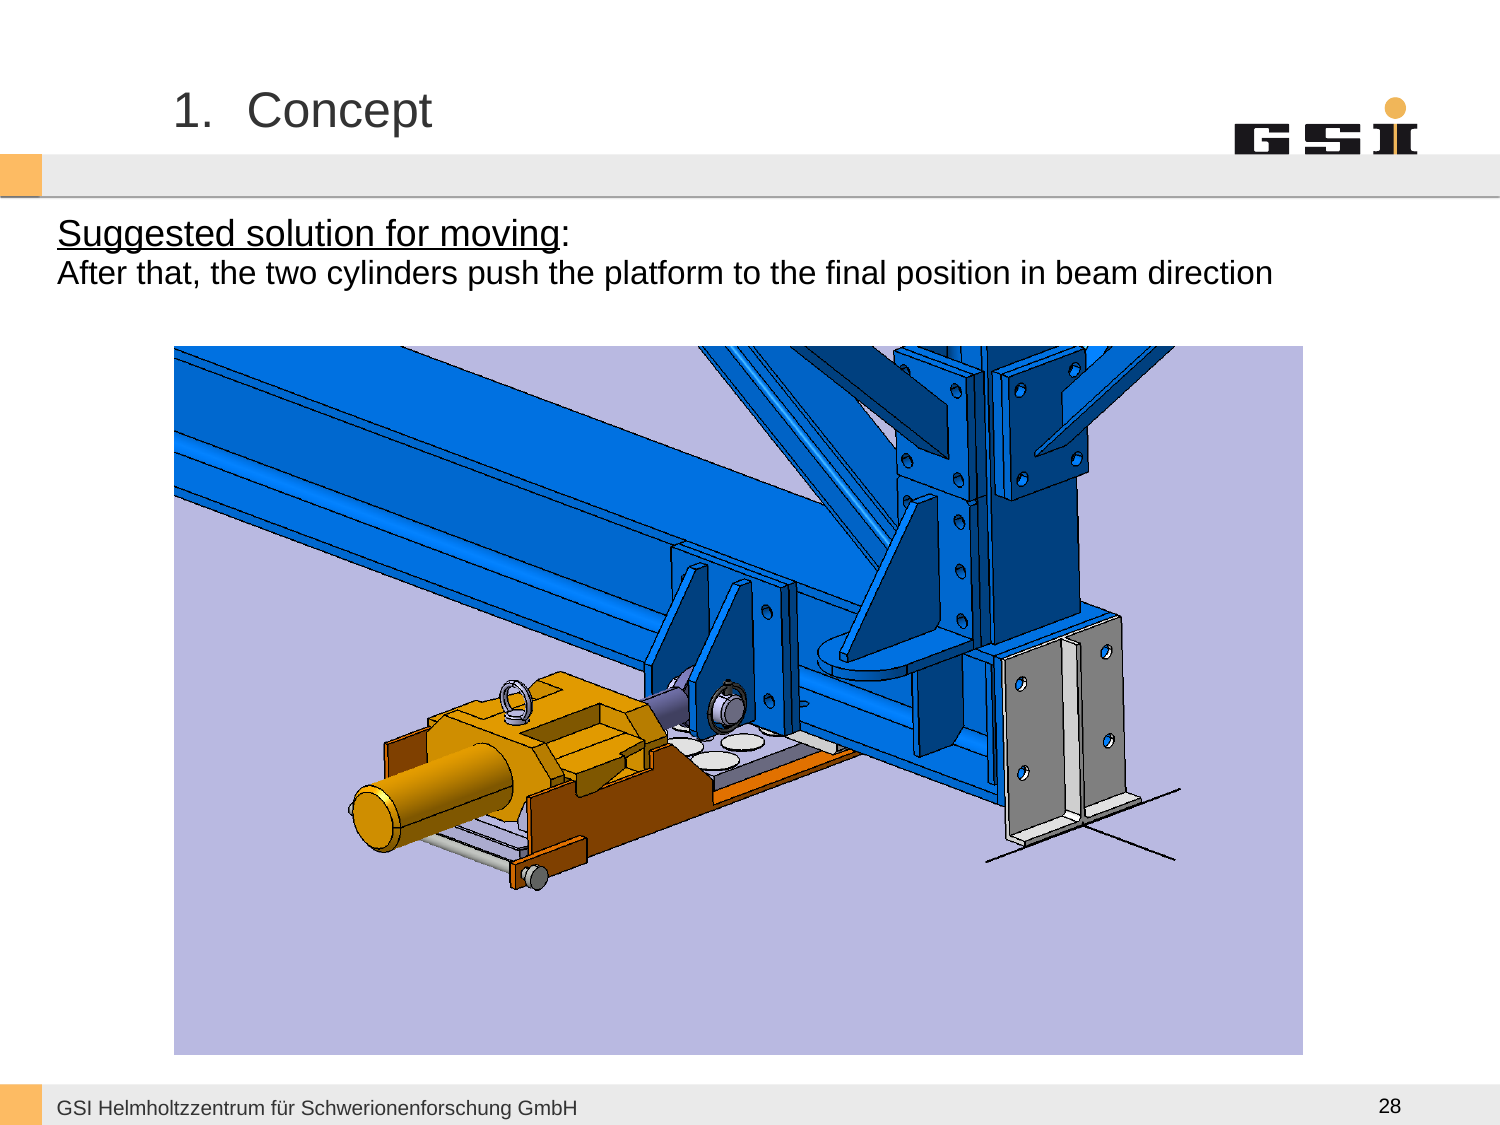

# 1.	Concept
Suggested solution for moving:
After that, the two cylinders push the platform to the final position in beam direction